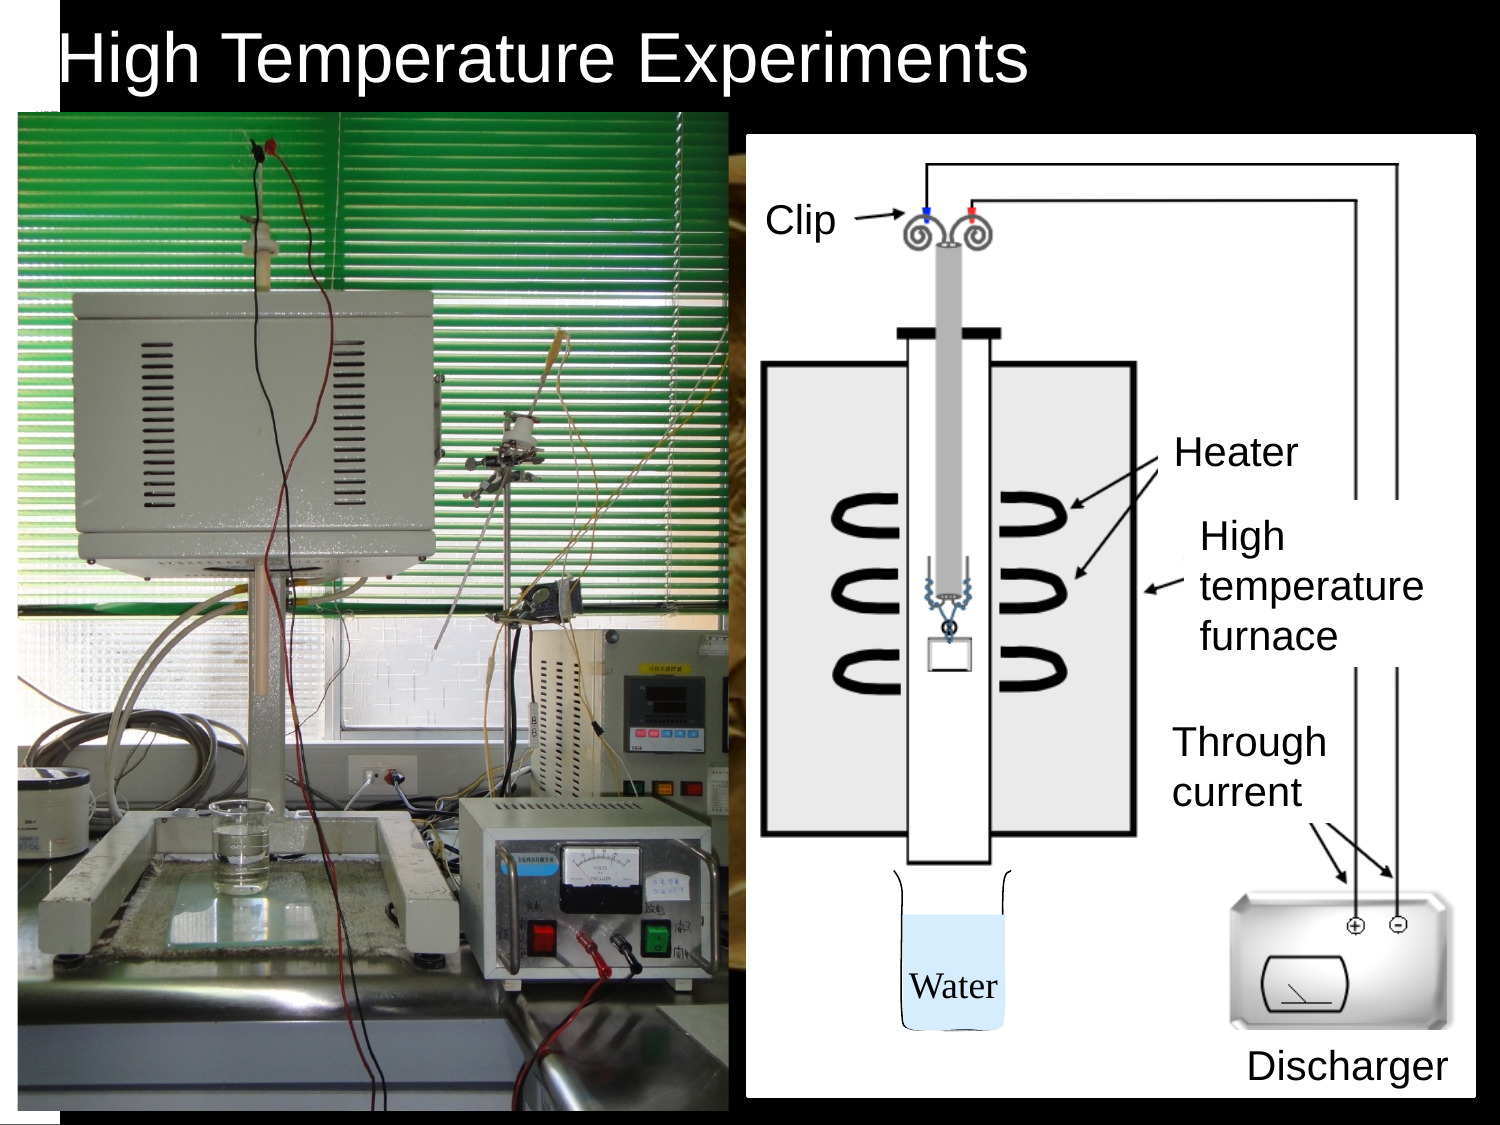

High Temperature Experiments
Clip
Heater
High temperature furnace
Through current
Water
Discharger